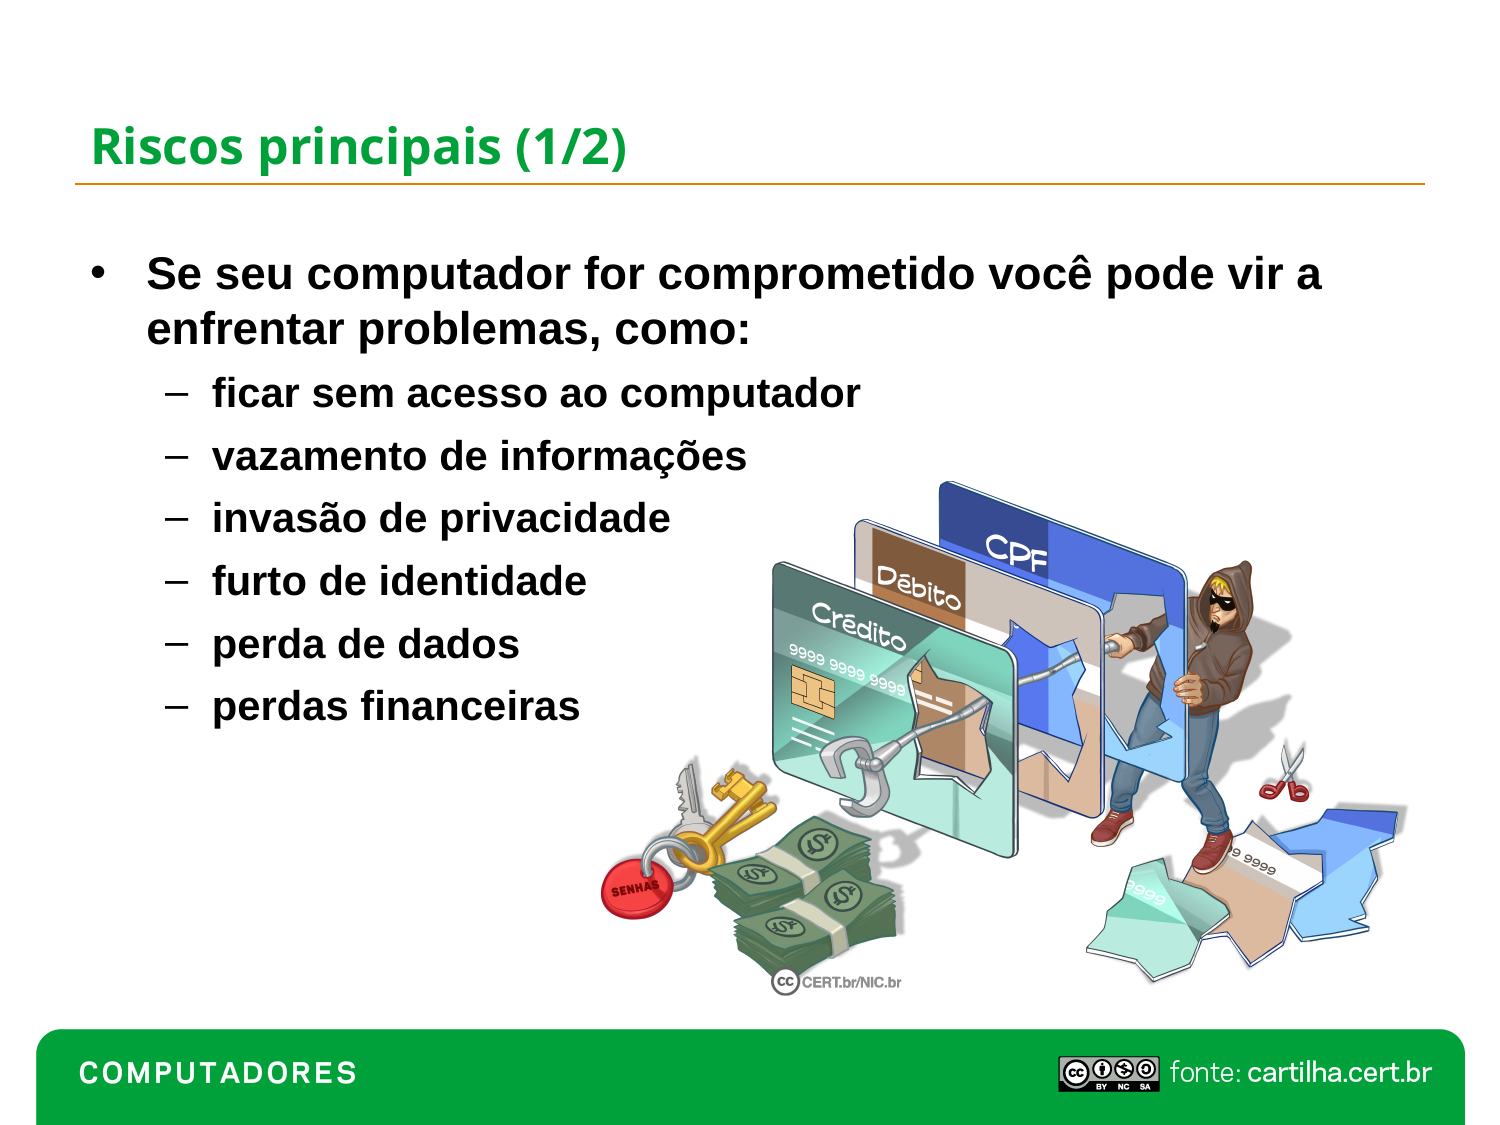

Riscos principais (1/2)
# Se seu computador for comprometido você pode vir a enfrentar problemas, como:
ficar sem acesso ao computador
vazamento de informações
invasão de privacidade
furto de identidade
perda de dados
perdas financeiras